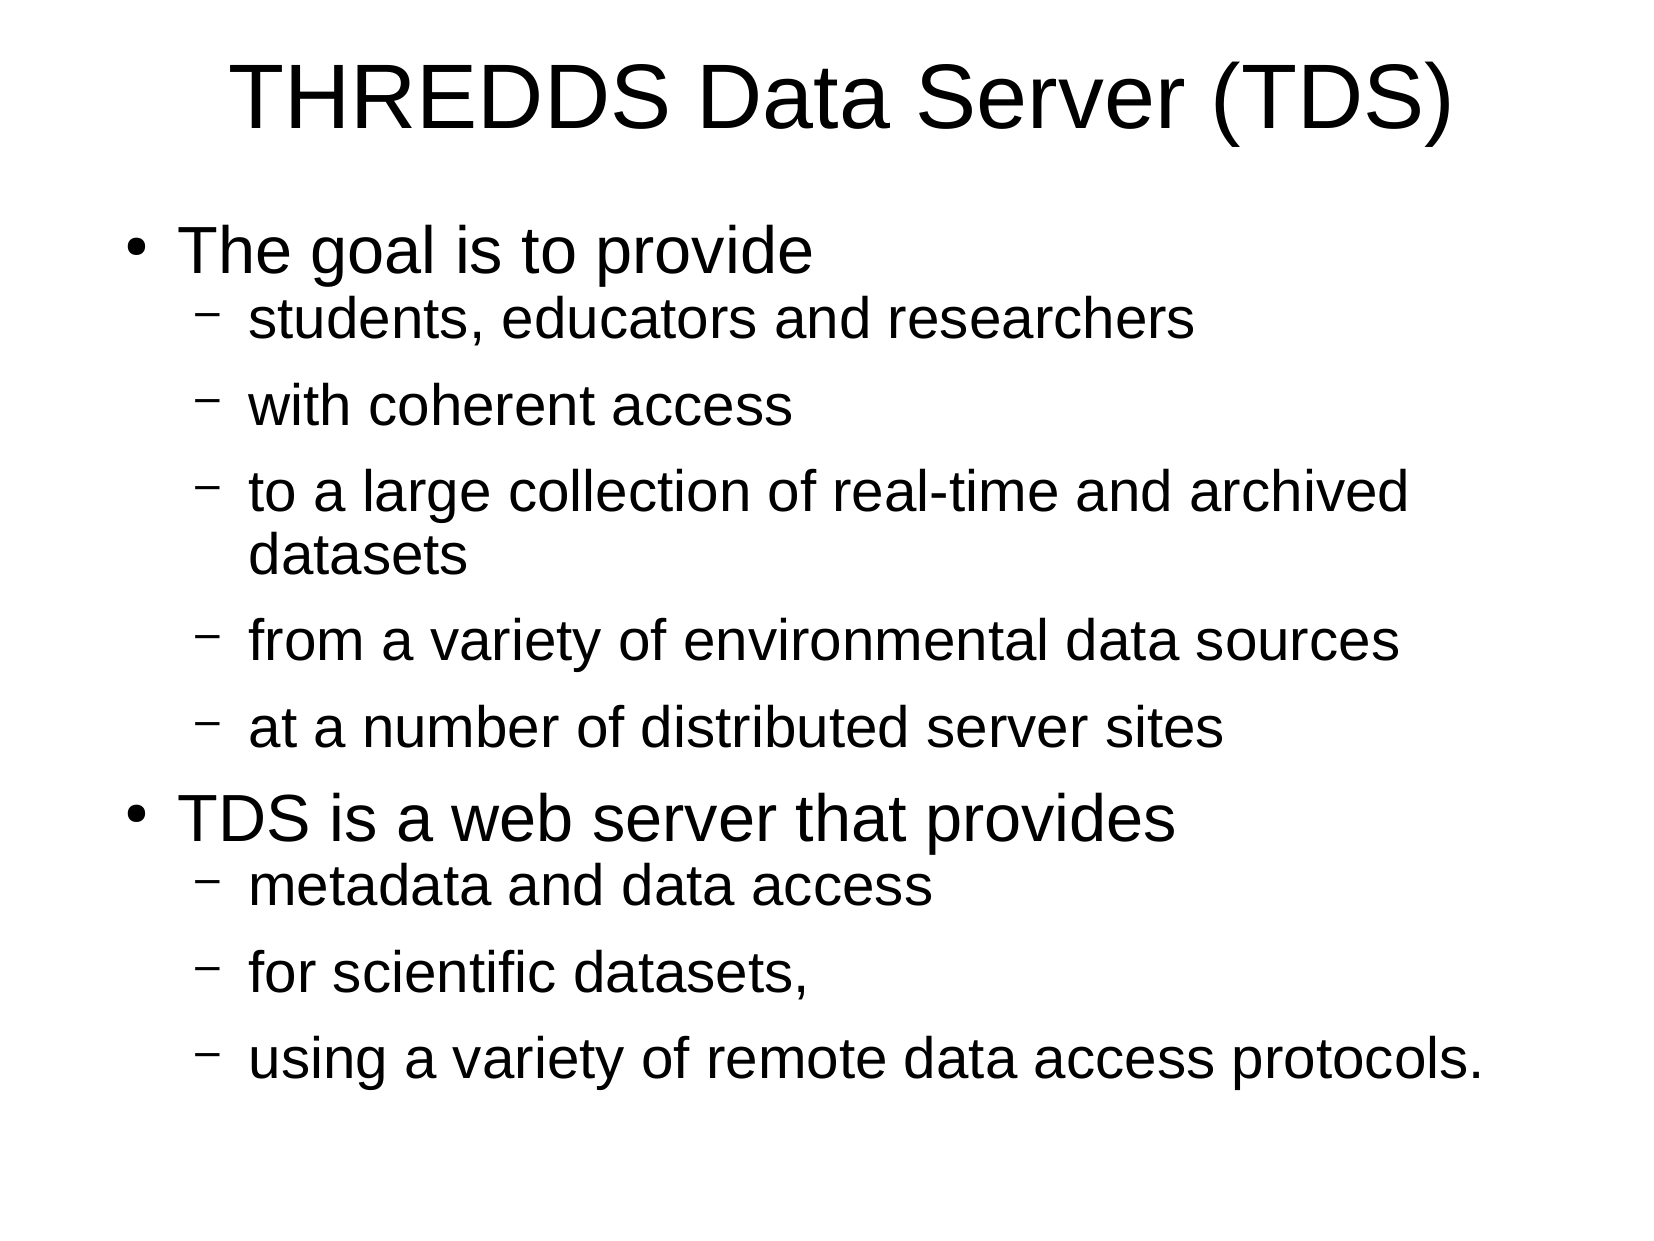

# THREDDS Data Server (TDS)
The goal is to provide
students, educators and researchers
with coherent access
to a large collection of real-time and archived datasets
from a variety of environmental data sources
at a number of distributed server sites
TDS is a web server that provides
metadata and data access
for scientific datasets,
using a variety of remote data access protocols.